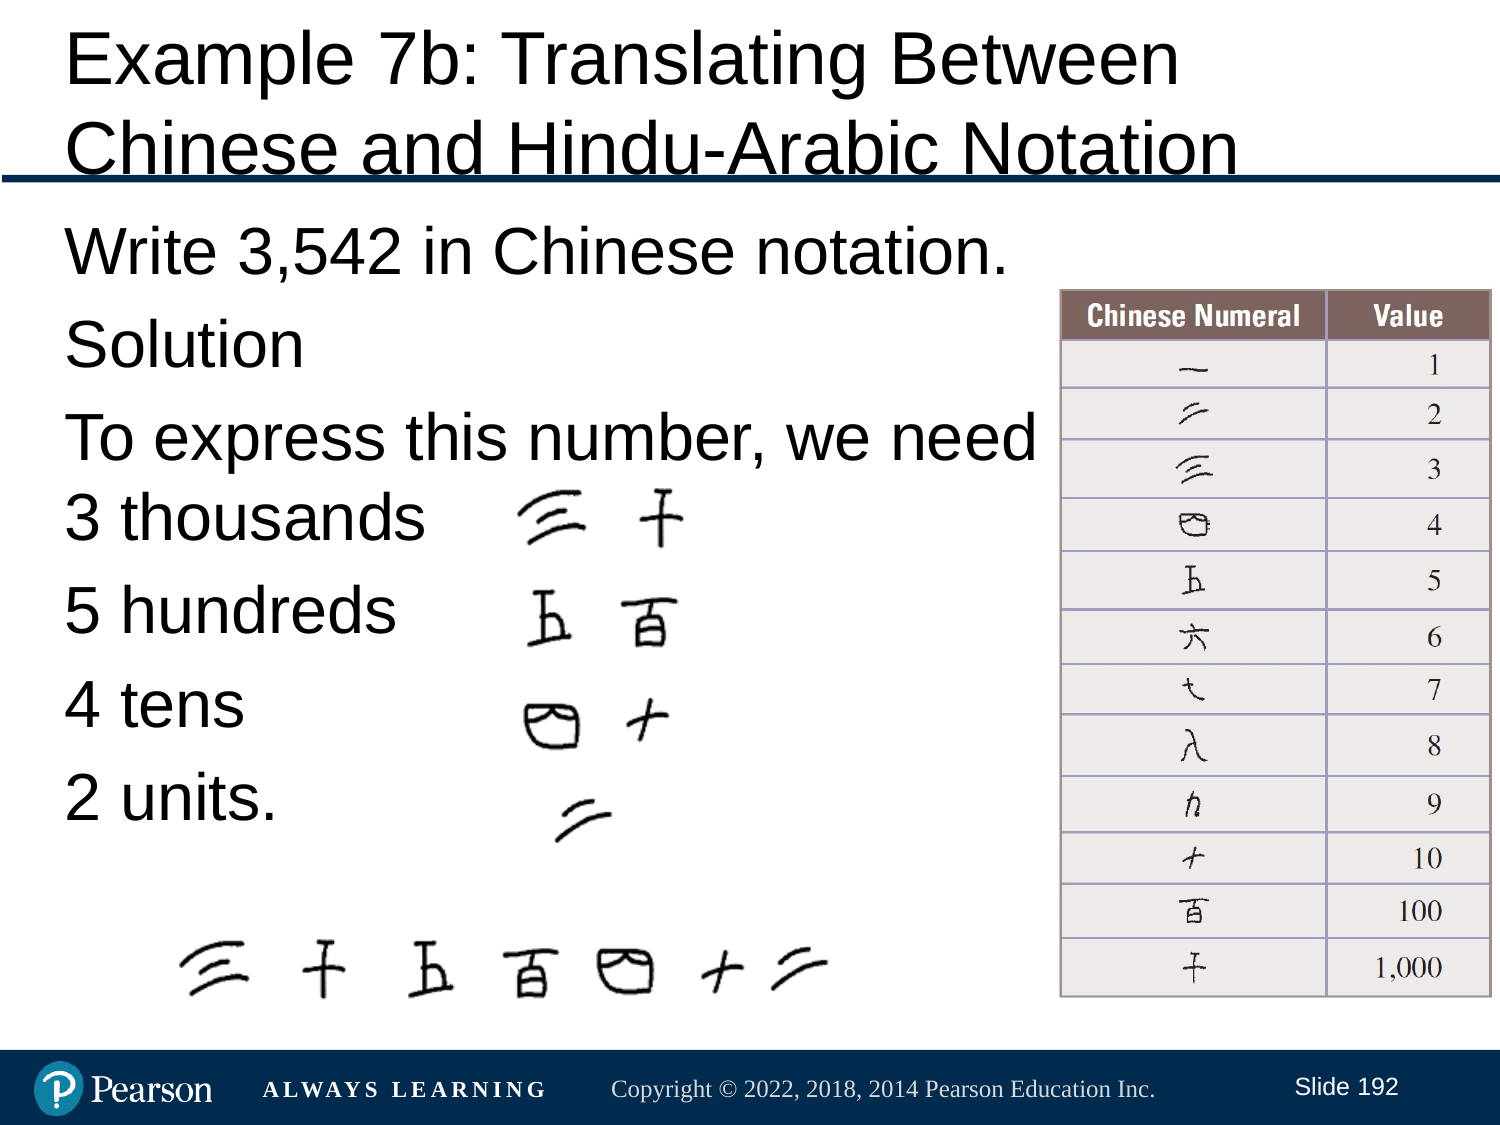

# Example 7b: Translating Between Chinese and Hindu-Arabic Notation
Write 3,542 in Chinese notation.
Solution
To express this number, we need
3 thousands
5 hundreds
4 tens
2 units.